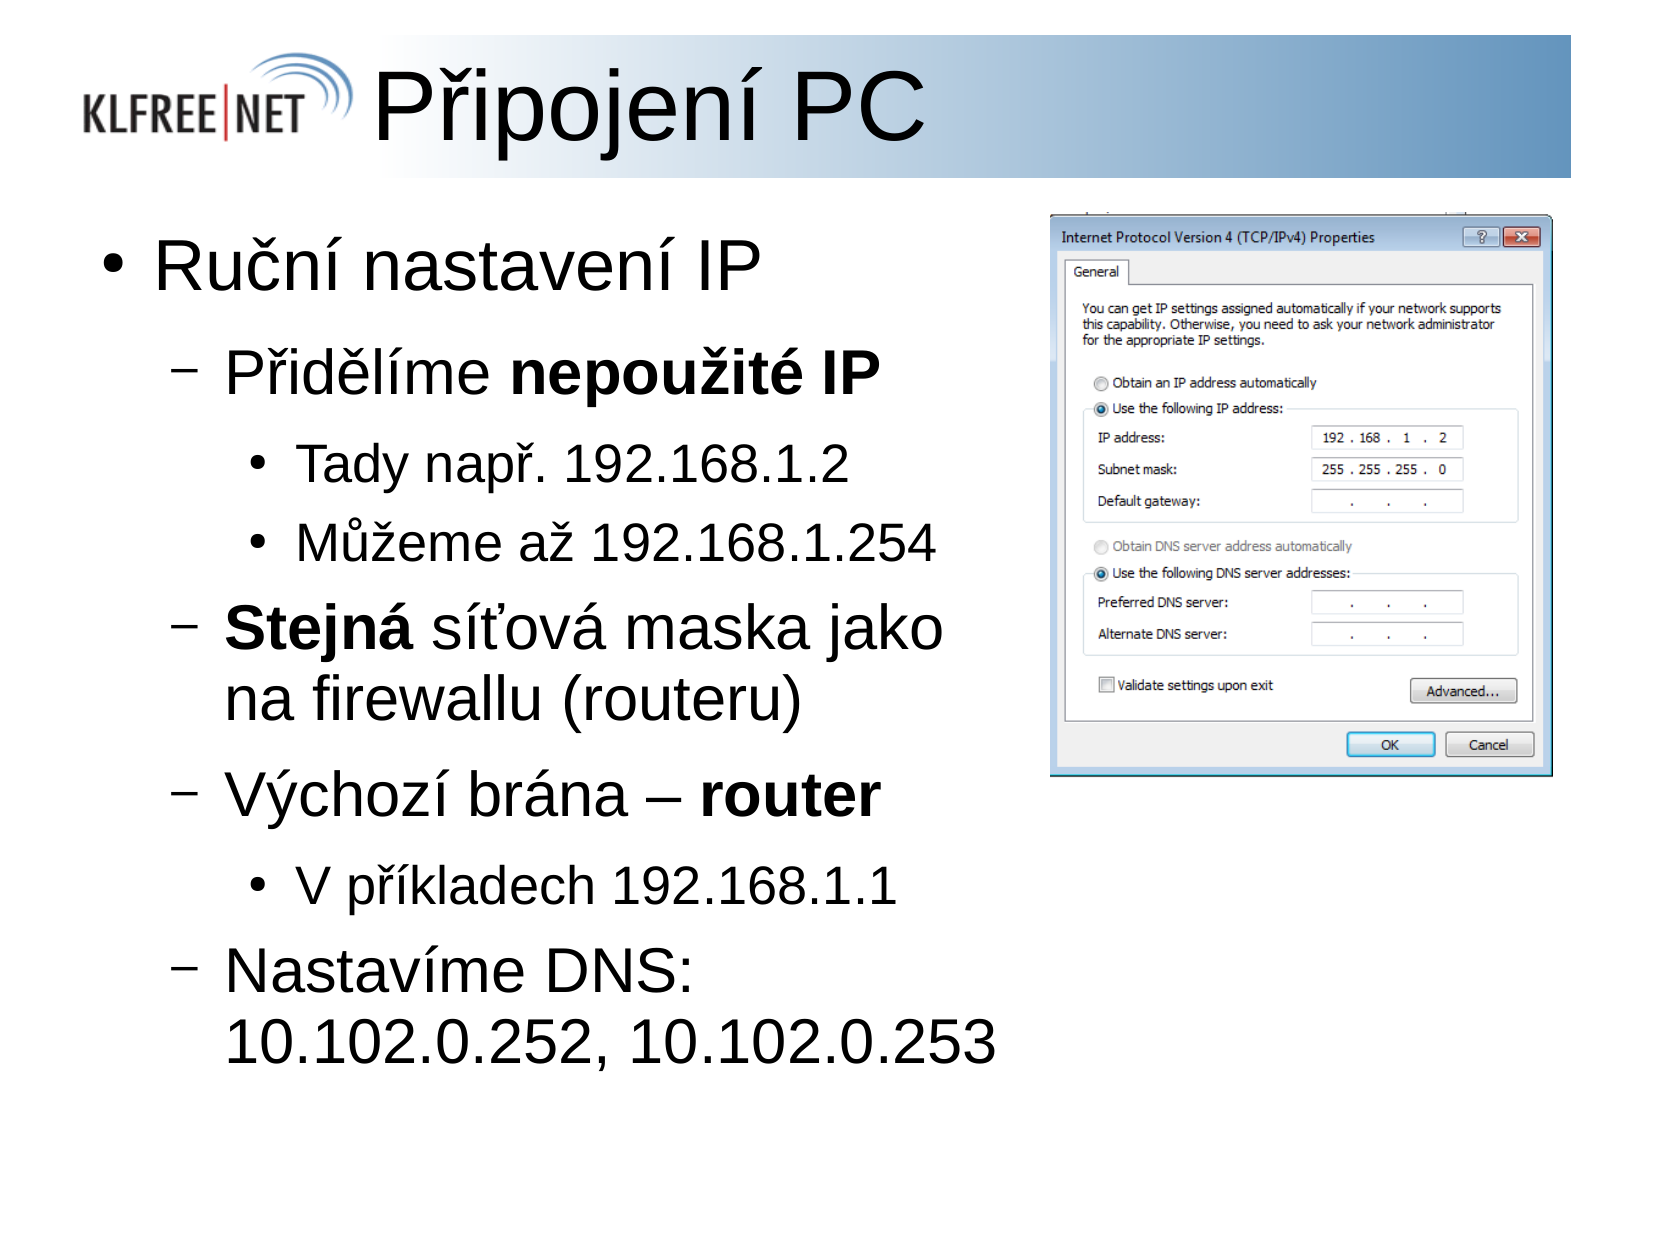

# Připojení PC
Ruční nastavení IP
Přidělíme nepoužité IP
Tady např. 192.168.1.2
Můžeme až 192.168.1.254
Stejná síťová maska jako na firewallu (routeru)
Výchozí brána – router
V příkladech 192.168.1.1
Nastavíme DNS: 10.102.0.252, 10.102.0.253